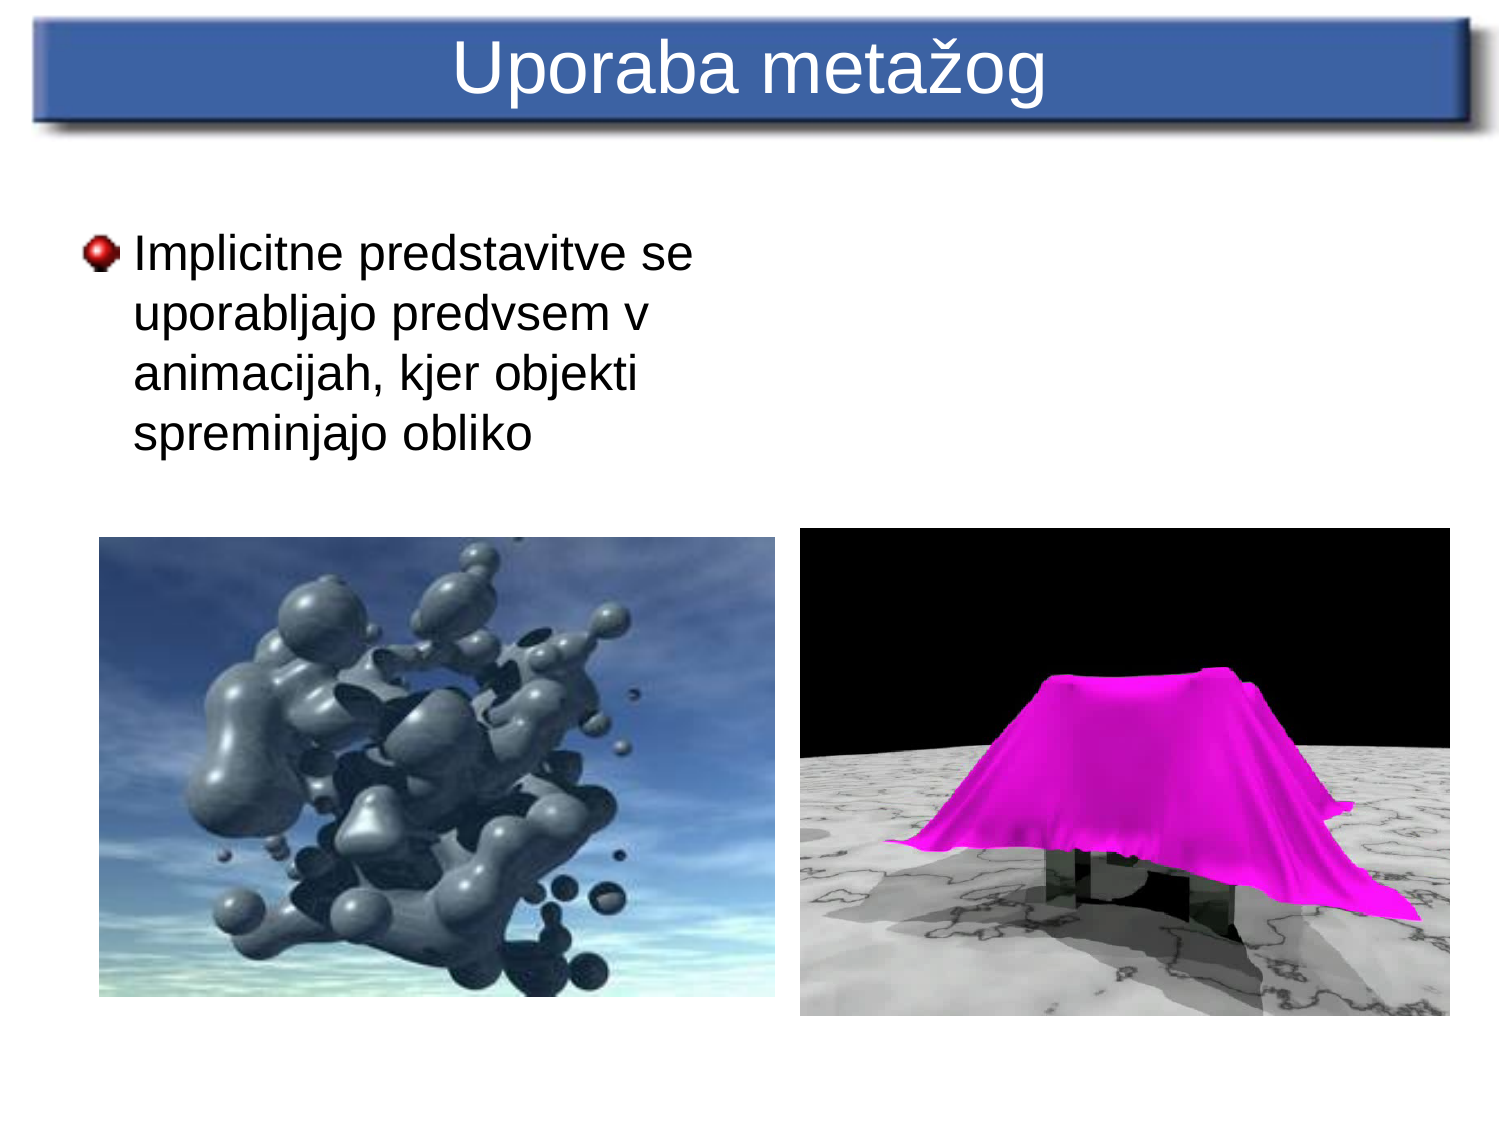

# Uporaba metažog
Implicitne predstavitve se uporabljajo predvsem v animacijah, kjer objekti spreminjajo obliko